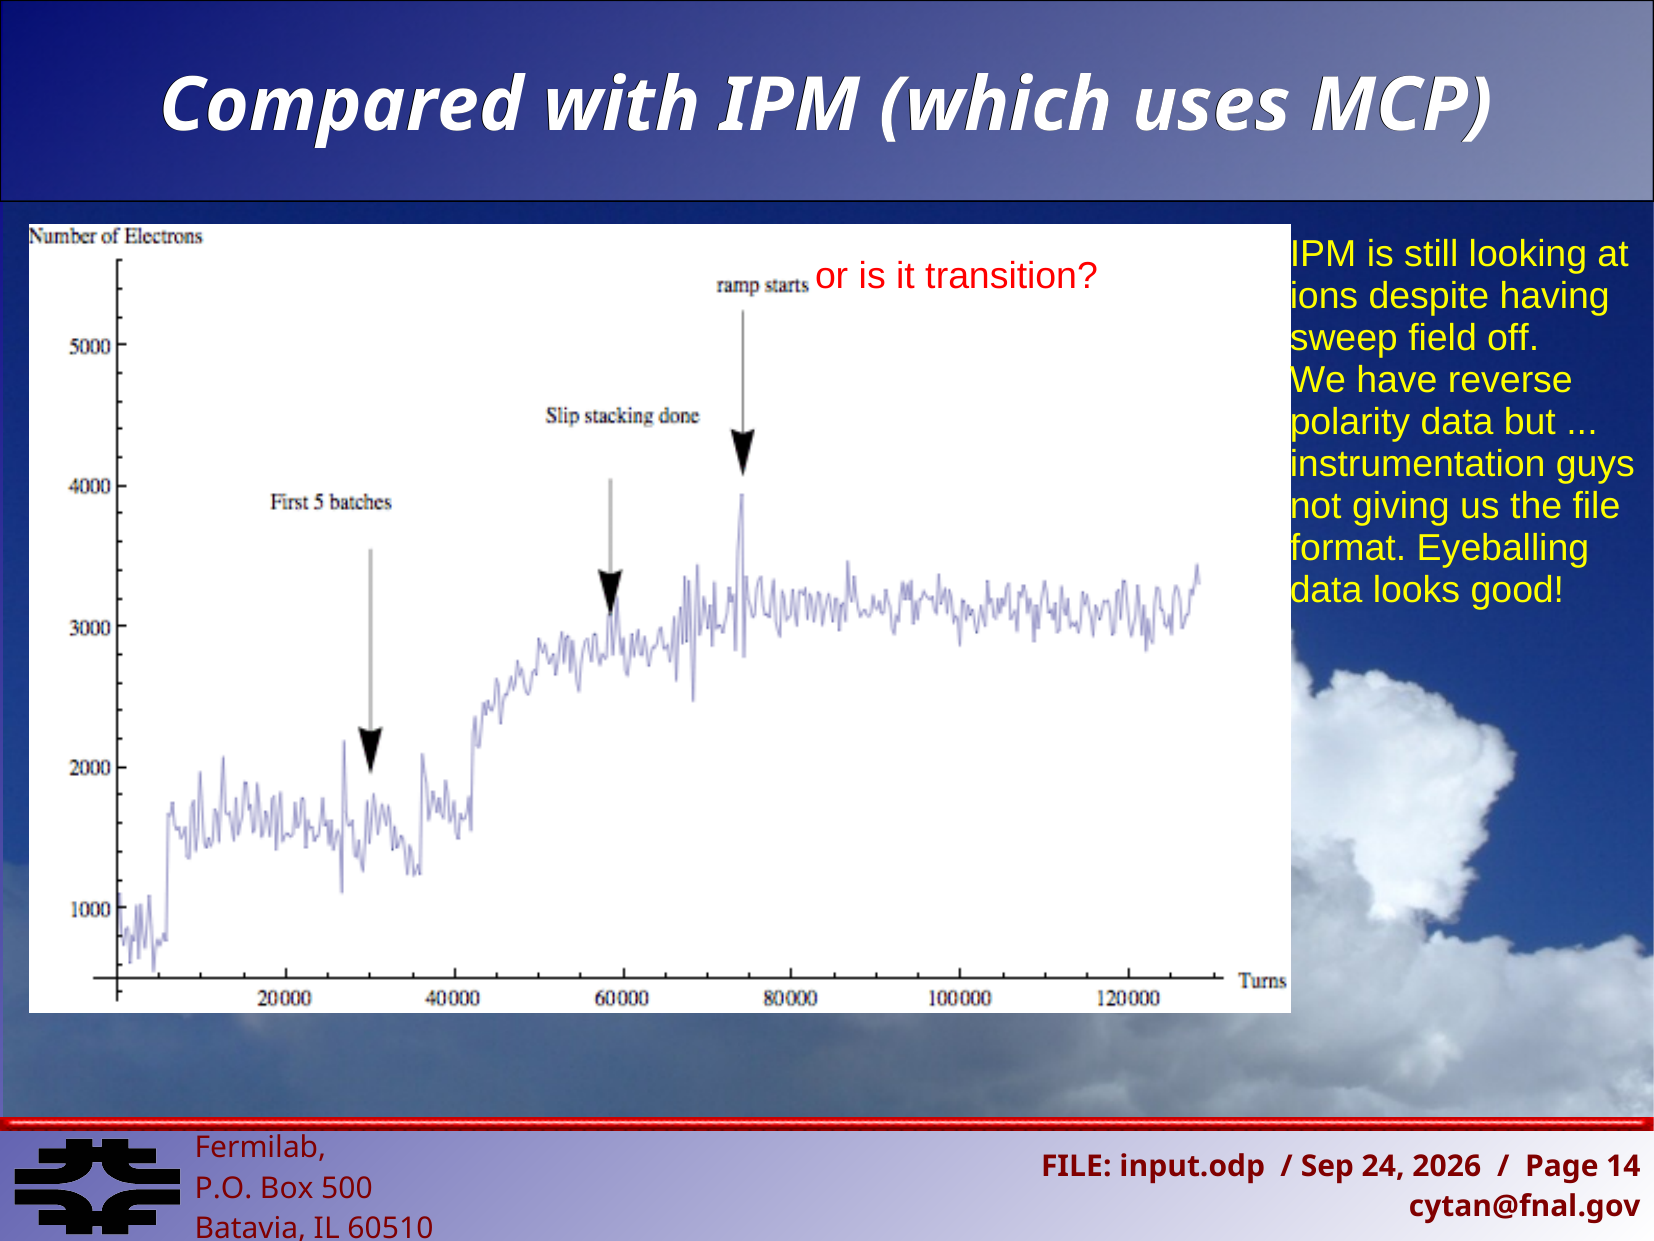

# Compared with IPM (which uses MCP)
IPM is still looking at ions despite having sweep field off.
We have reverse polarity data but ... instrumentation guys not giving us the file format. Eyeballing data looks good!
or is it transition?